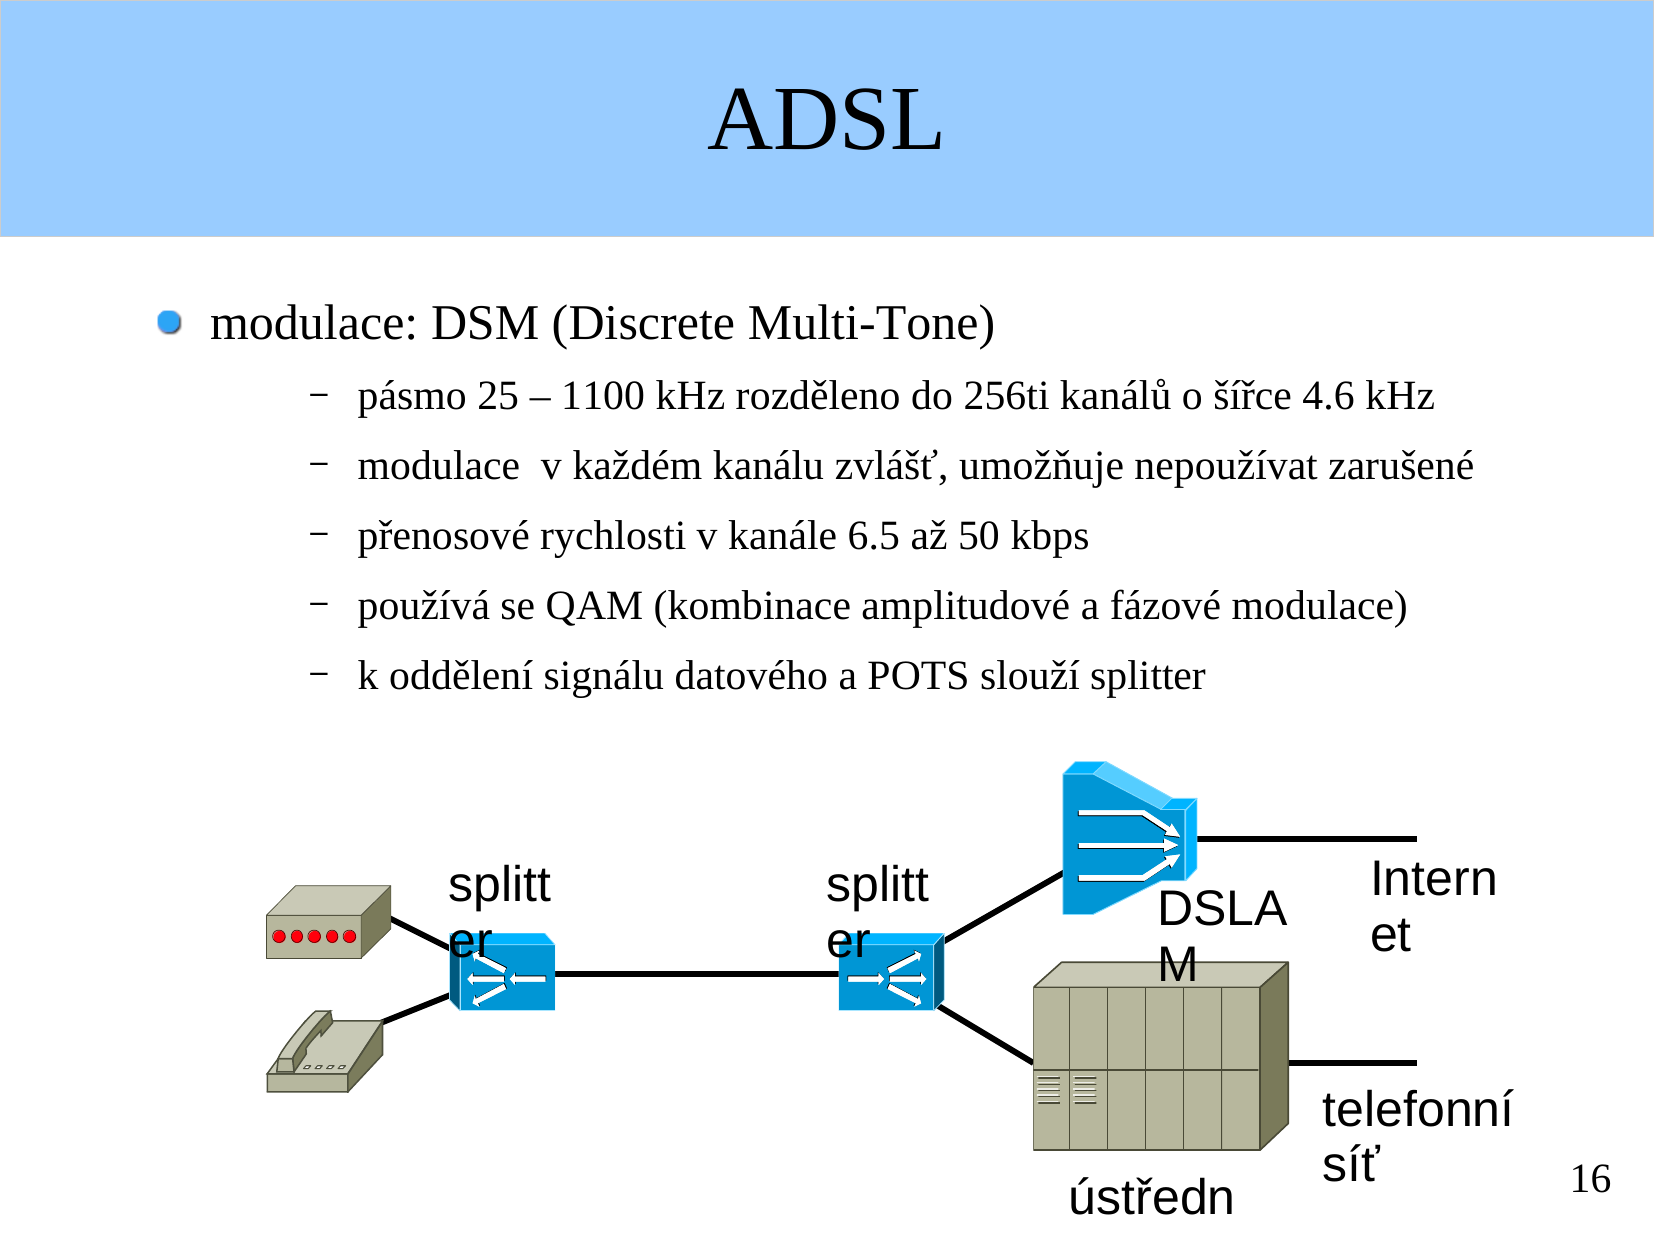

# ADSL
modulace: DSM (Discrete Multi-Tone)
pásmo 25 – 1100 kHz rozděleno do 256ti kanálů o šířce 4.6 kHz
modulace v každém kanálu zvlášť, umožňuje nepoužívat zarušené
přenosové rychlosti v kanále 6.5 až 50 kbps
používá se QAM (kombinace amplitudové a fázové modulace)
k oddělení signálu datového a POTS slouží splitter
Internet
splitter
splitter
DSLAM
telefonní síť
ústředna